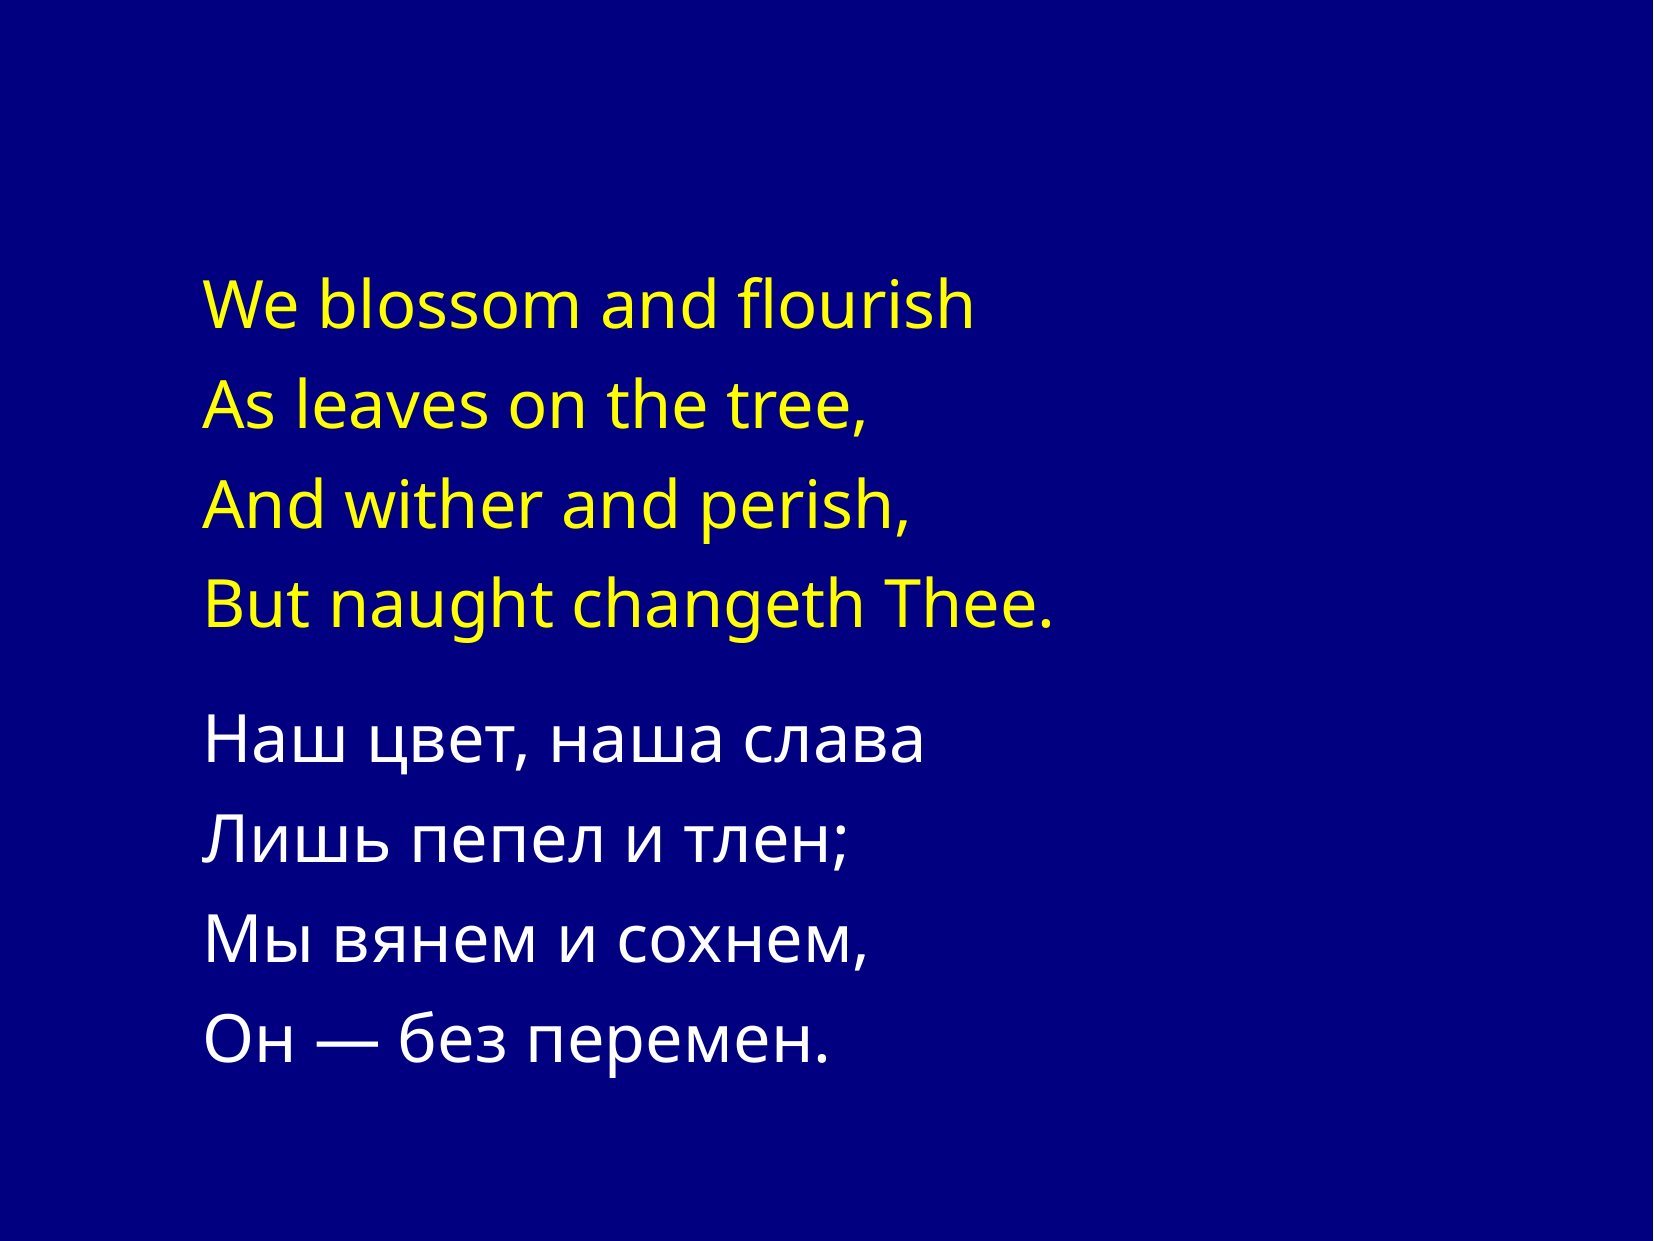

We blossom and flourish
	As leaves on the tree,
	And wither and perish,
	But naught changeth Thee.
	Наш цвет, наша слава
	Лишь пепел и тлен;
	Мы вянем и сохнем,
	Он ― без перемен.